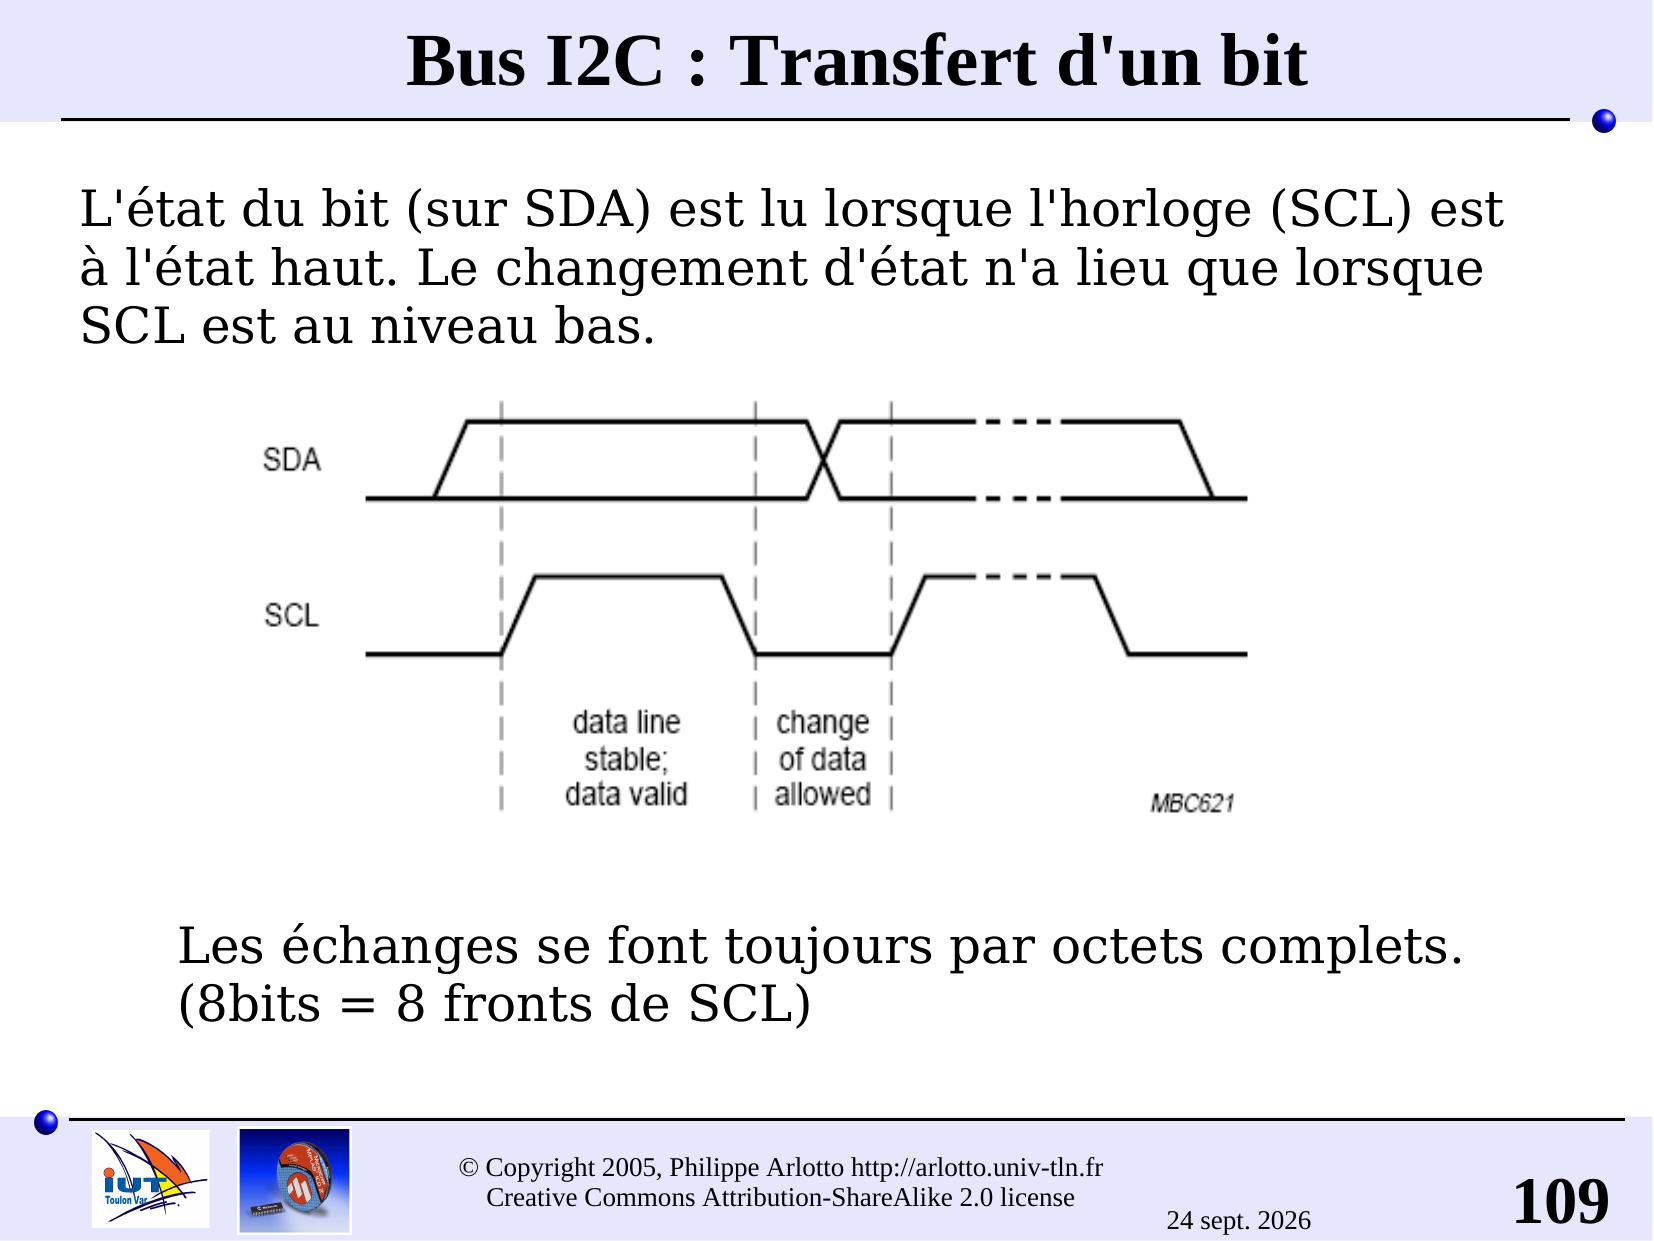

# Bus I2C : Transfert d'un bit
L'état du bit (sur SDA) est lu lorsque l'horloge (SCL) est
à l'état haut. Le changement d'état n'a lieu que lorsque
SCL est au niveau bas.
Les échanges se font toujours par octets complets.
(8bits = 8 fronts de SCL)